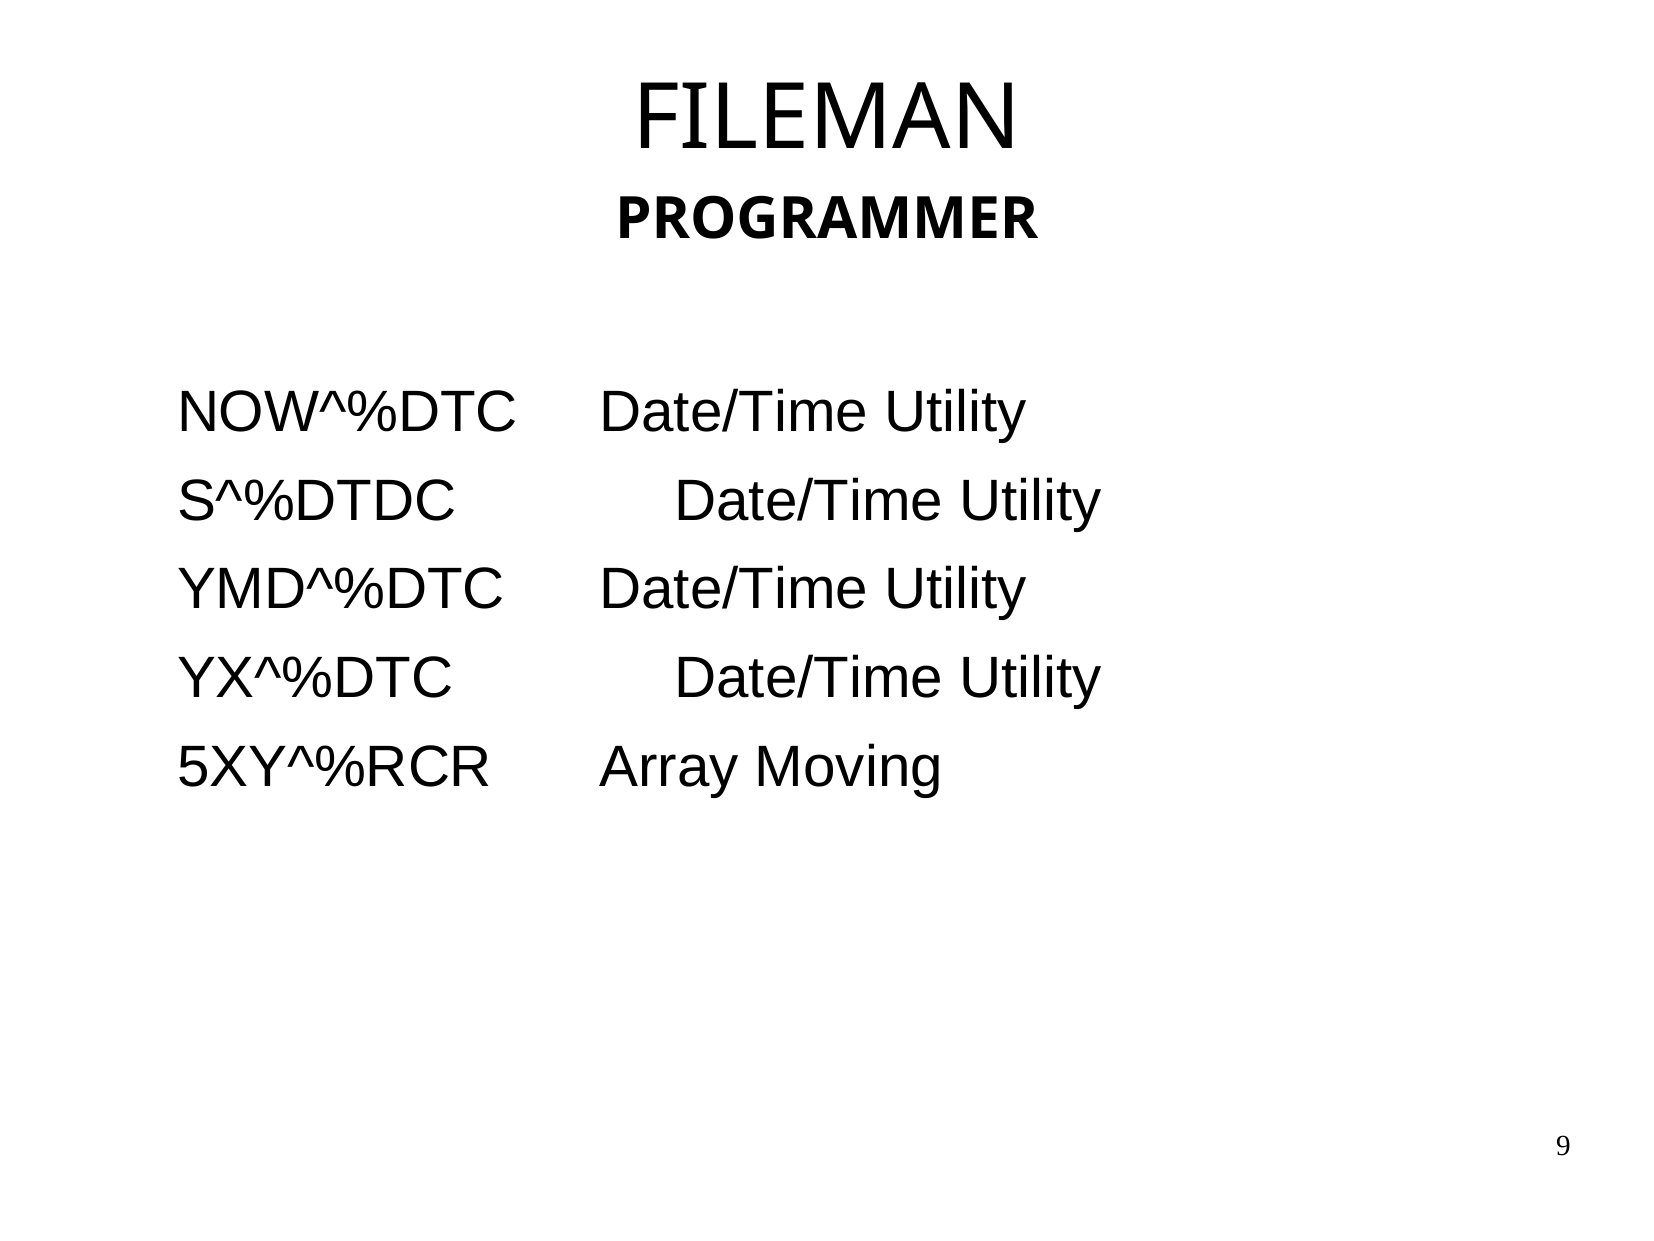

# FILEMAN PROGRAMMER
NOW^%DTC		Date/Time Utility
S^%DTDC			Date/Time Utility
YMD^%DTC		Date/Time Utility
YX^%DTC			Date/Time Utility
5XY^%RCR		Array Moving
9